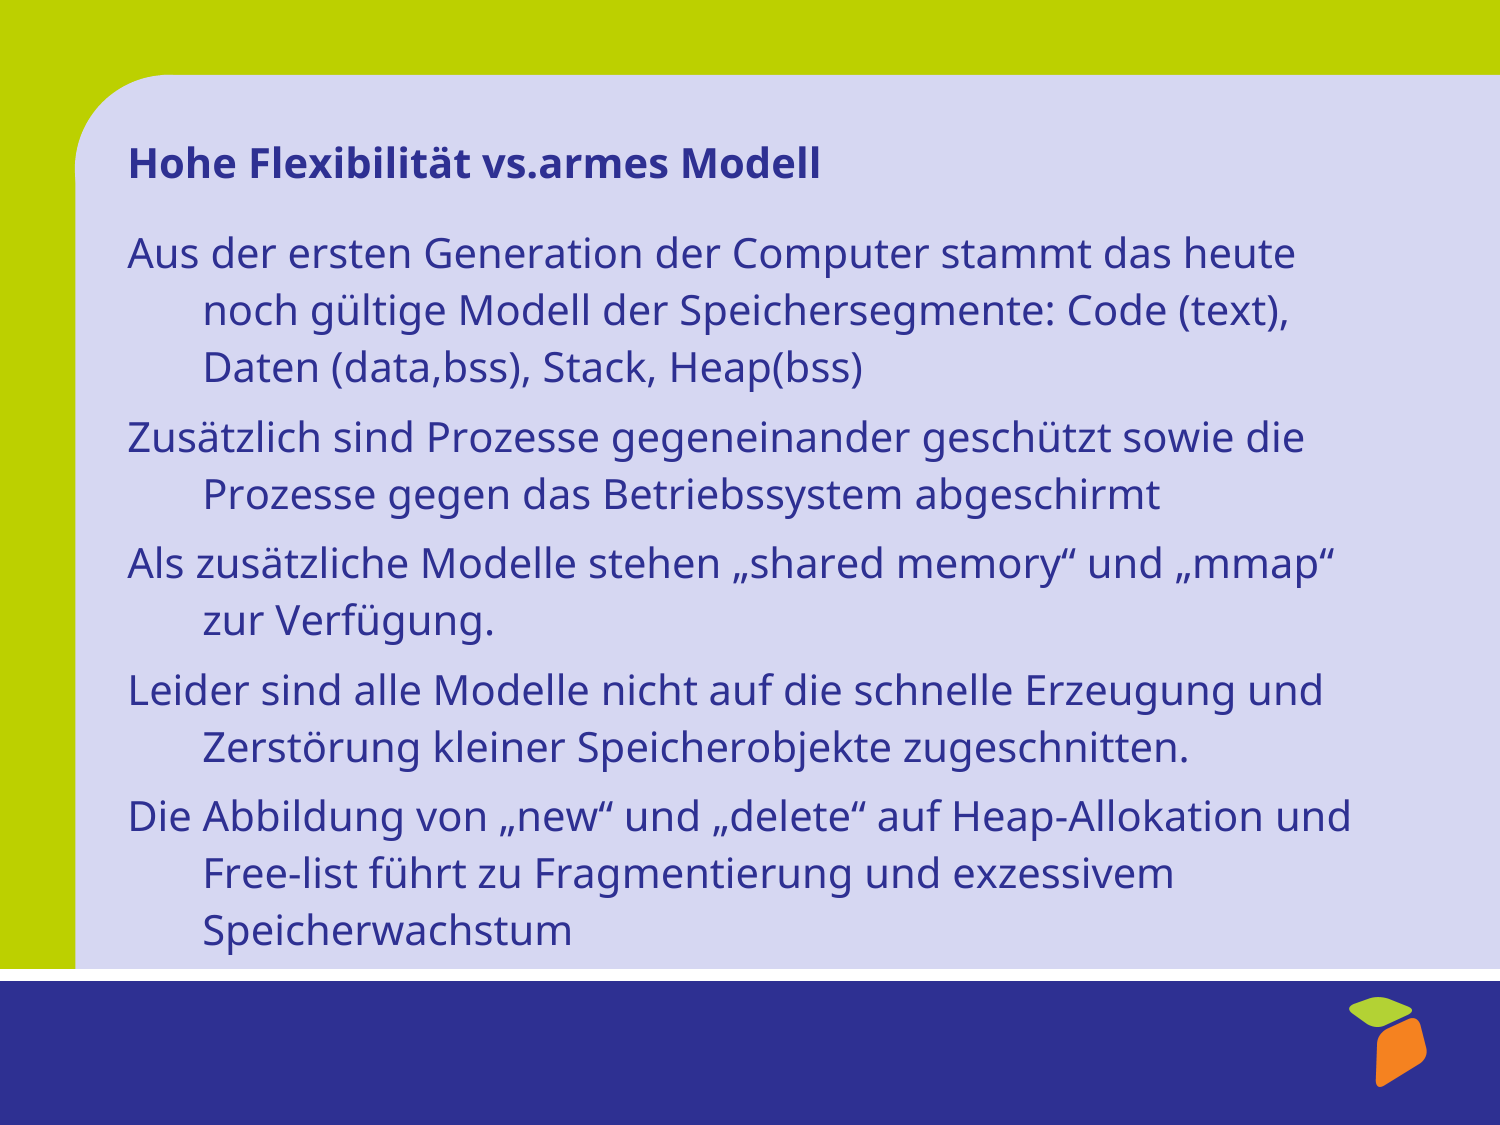

# Hohe Flexibilität vs.armes Modell
Aus der ersten Generation der Computer stammt das heute noch gültige Modell der Speichersegmente: Code (text), Daten (data,bss), Stack, Heap(bss)
Zusätzlich sind Prozesse gegeneinander geschützt sowie die Prozesse gegen das Betriebssystem abgeschirmt
Als zusätzliche Modelle stehen „shared memory“ und „mmap“ zur Verfügung.
Leider sind alle Modelle nicht auf die schnelle Erzeugung und Zerstörung kleiner Speicherobjekte zugeschnitten.
Die Abbildung von „new“ und „delete“ auf Heap-Allokation und Free-list führt zu Fragmentierung und exzessivem Speicherwachstum